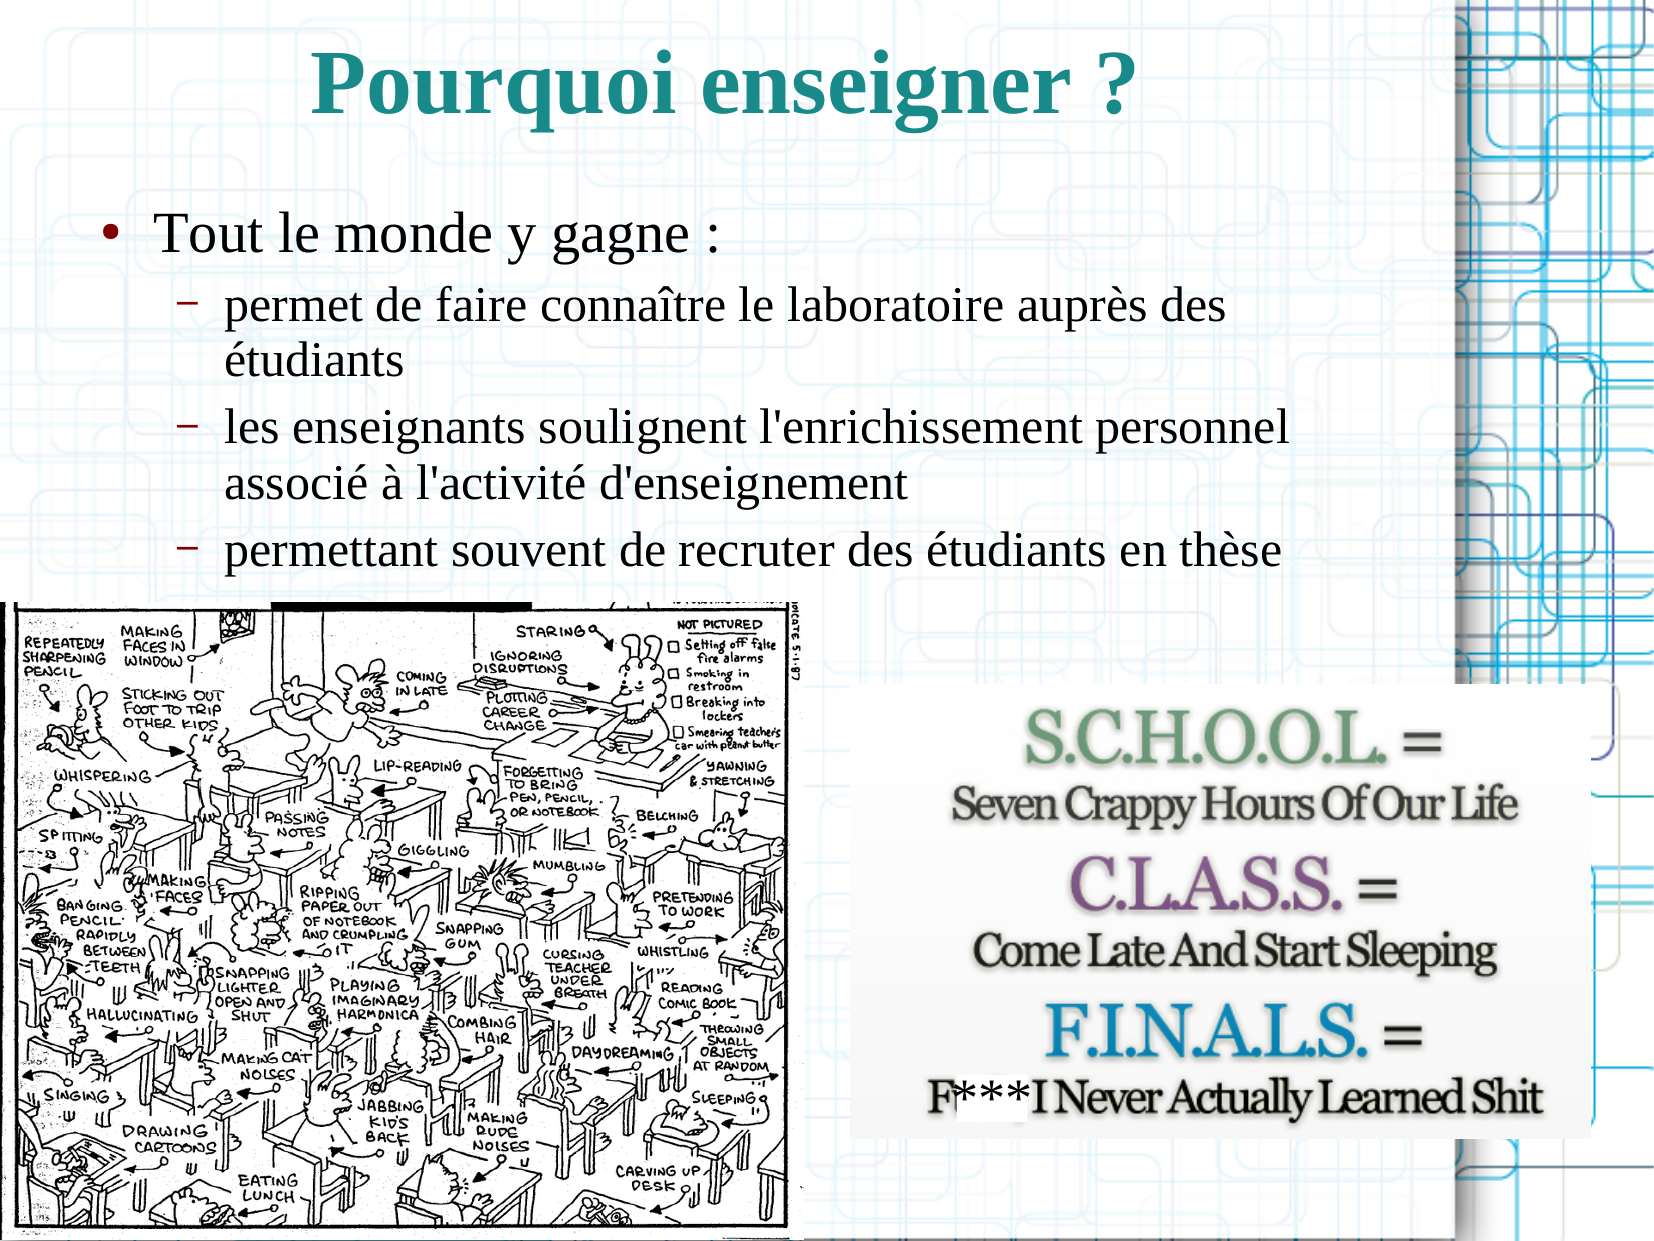

# Pourquoi enseigner ?
Tout le monde y gagne :
permet de faire connaître le laboratoire auprès des étudiants
les enseignants soulignent l'enrichissement personnel associé à l'activité d'enseignement
permettant souvent de recruter des étudiants en thèse
***